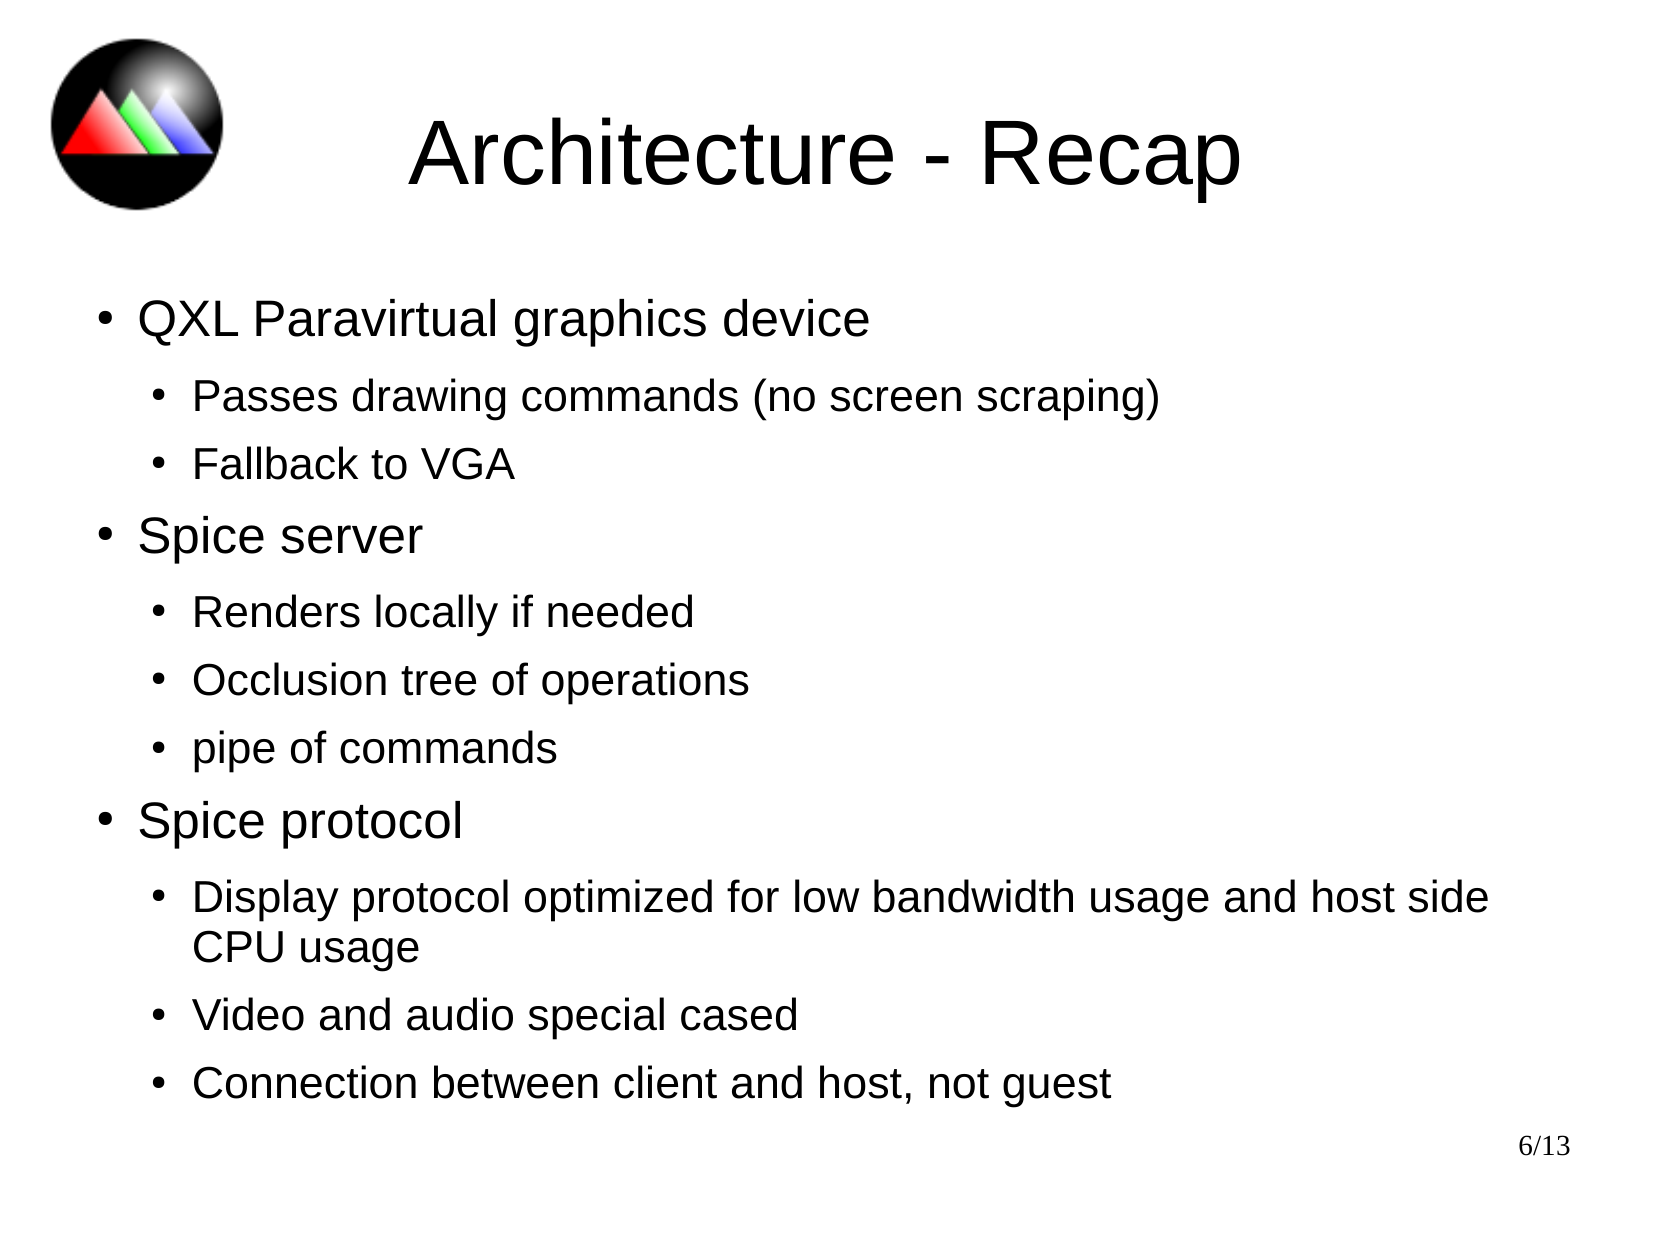

# Architecture - Recap
QXL Paravirtual graphics device
Passes drawing commands (no screen scraping)
Fallback to VGA
Spice server
Renders locally if needed
Occlusion tree of operations
pipe of commands
Spice protocol
Display protocol optimized for low bandwidth usage and host side CPU usage
Video and audio special cased
Connection between client and host, not guest